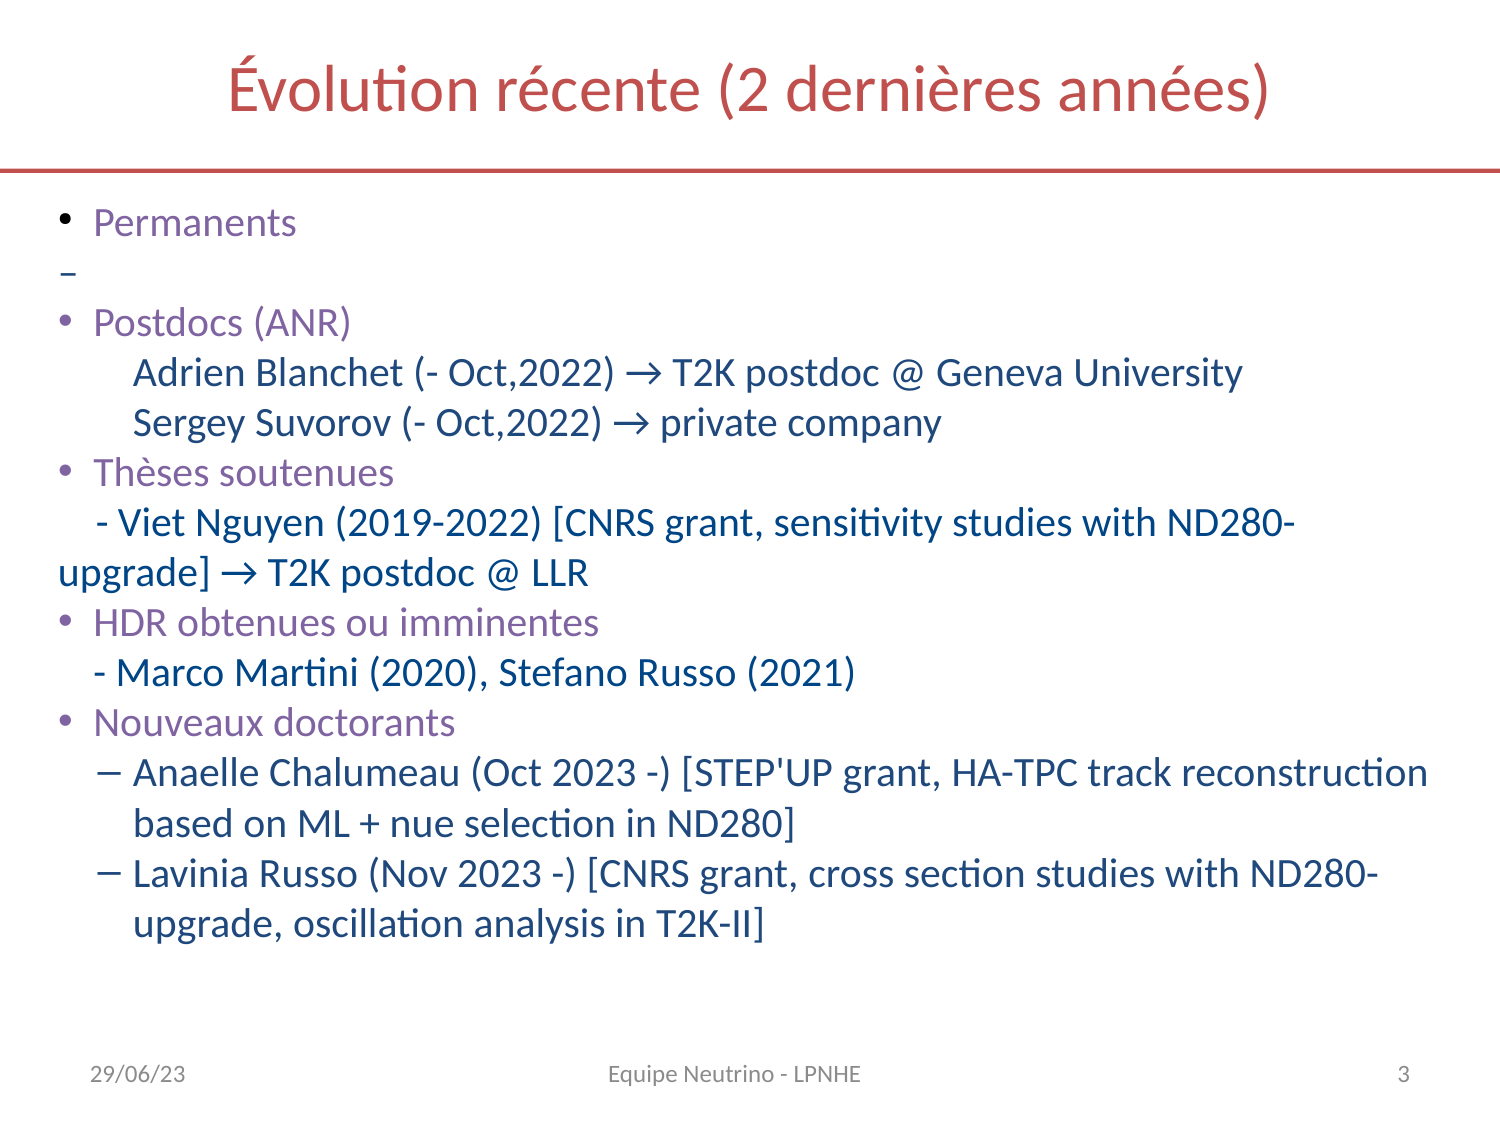

Évolution récente (2 dernières années)
Permanents
–
Postdocs (ANR)
Adrien Blanchet (- Oct,2022) → T2K postdoc @ Geneva University
Sergey Suvorov (- Oct,2022) → private company
Thèses soutenues
 - Viet Nguyen (2019-2022) [CNRS grant, sensitivity studies with ND280-upgrade] → T2K postdoc @ LLR
HDR obtenues ou imminentes
- Marco Martini (2020), Stefano Russo (2021)
Nouveaux doctorants
Anaelle Chalumeau (Oct 2023 -) [STEP'UP grant, HA-TPC track reconstruction based on ML + nue selection in ND280]
Lavinia Russo (Nov 2023 -) [CNRS grant, cross section studies with ND280-upgrade, oscillation analysis in T2K-II]
29/06/23
Equipe Neutrino - LPNHE